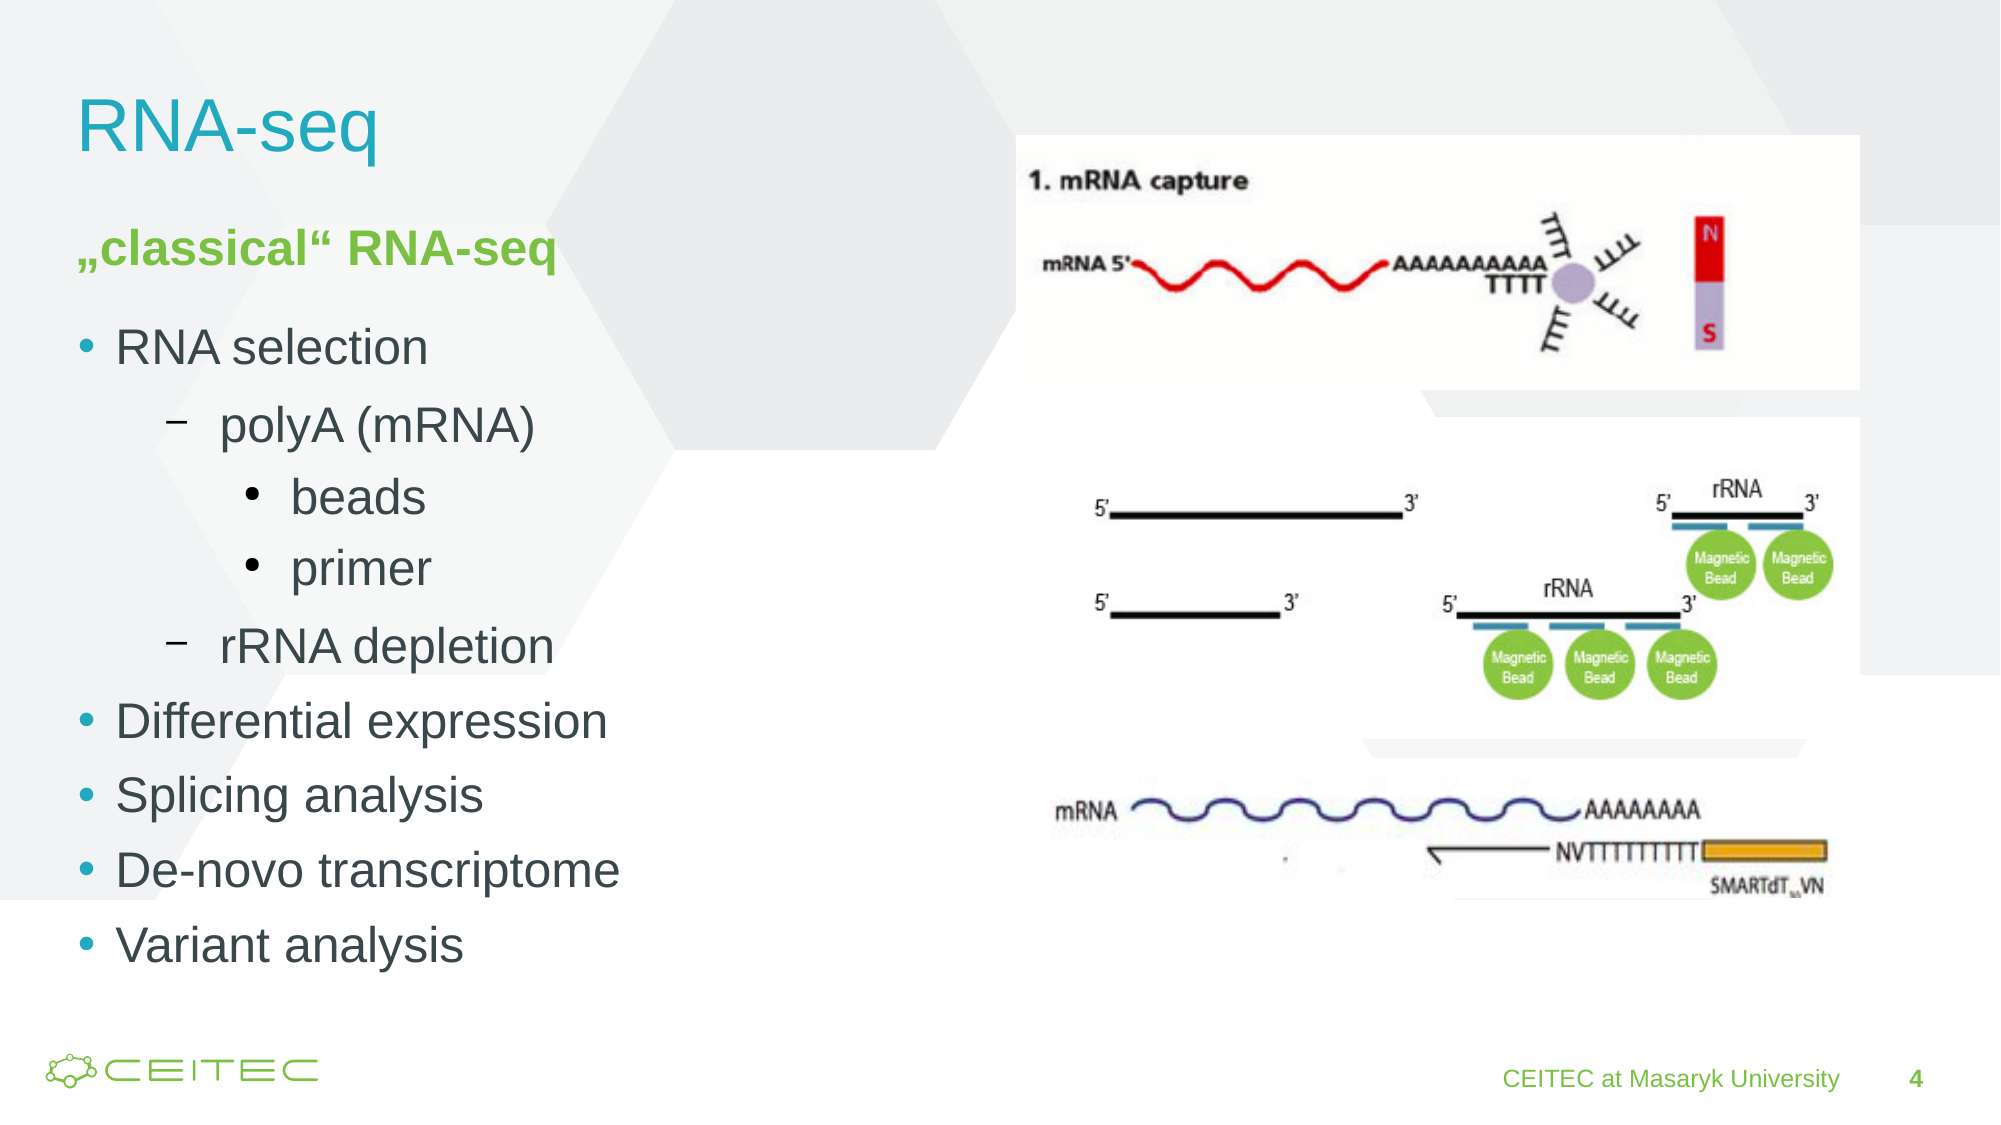

# RNA-seq
„classical“ RNA-seq
RNA selection
polyA (mRNA)
beads
primer
rRNA depletion
Differential expression
Splicing analysis
De-novo transcriptome
Variant analysis
CEITEC at Masaryk University